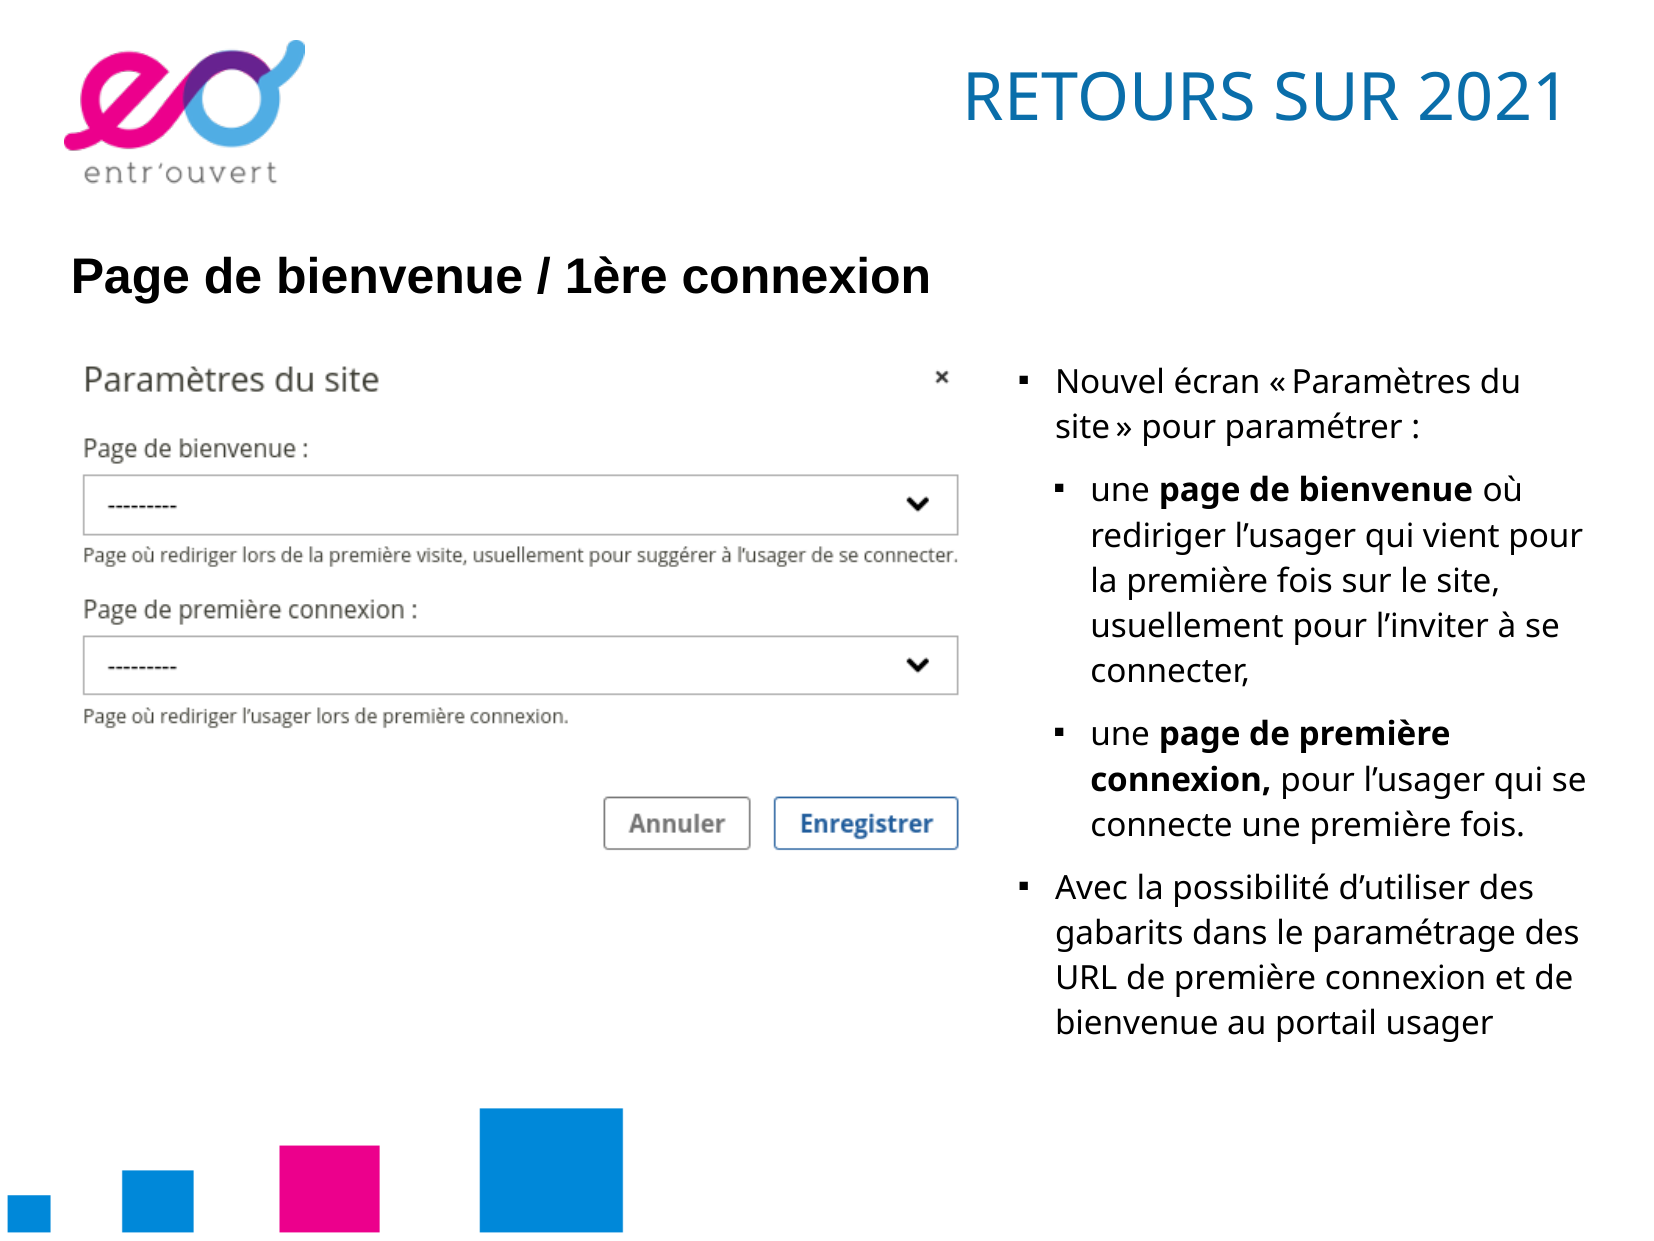

# retours sur 2021
Page de bienvenue / 1ère connexion
Nouvel écran « Paramètres du site » pour paramétrer :
une page de bienvenue où rediriger l’usager qui vient pour la première fois sur le site, usuellement pour l’inviter à se connecter,
une page de première connexion, pour l’usager qui se connecte une première fois.
Avec la possibilité d’utiliser des gabarits dans le paramétrage des URL de première connexion et de bienvenue au portail usager